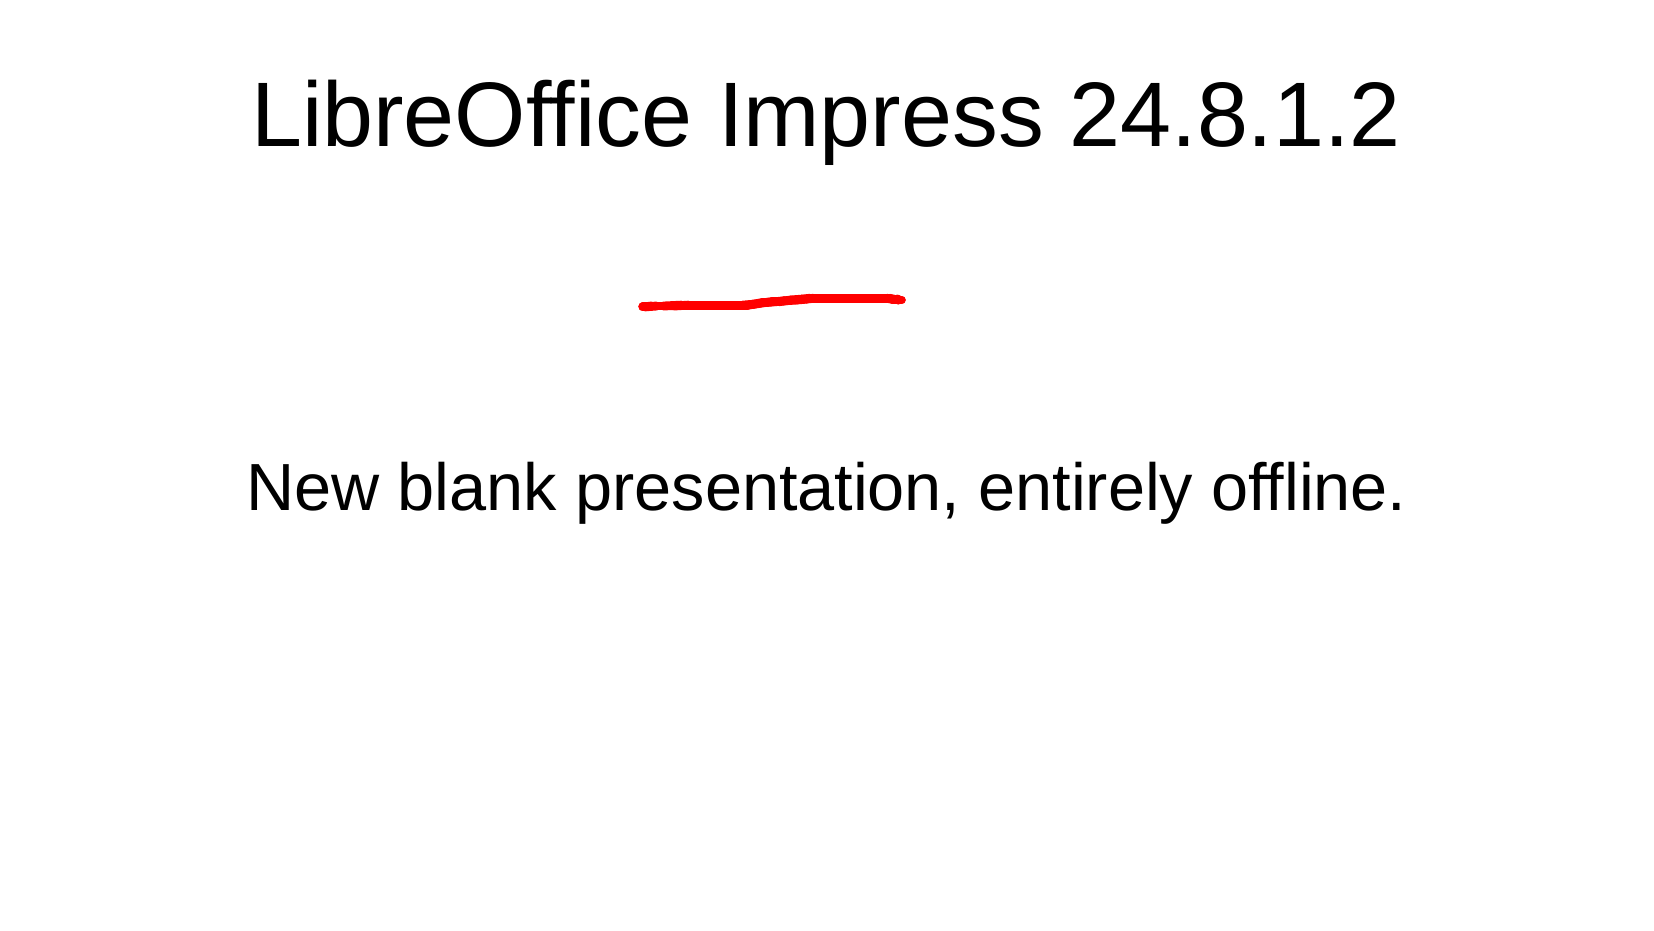

# LibreOffice Impress 24.8.1.2
New blank presentation, entirely offline.